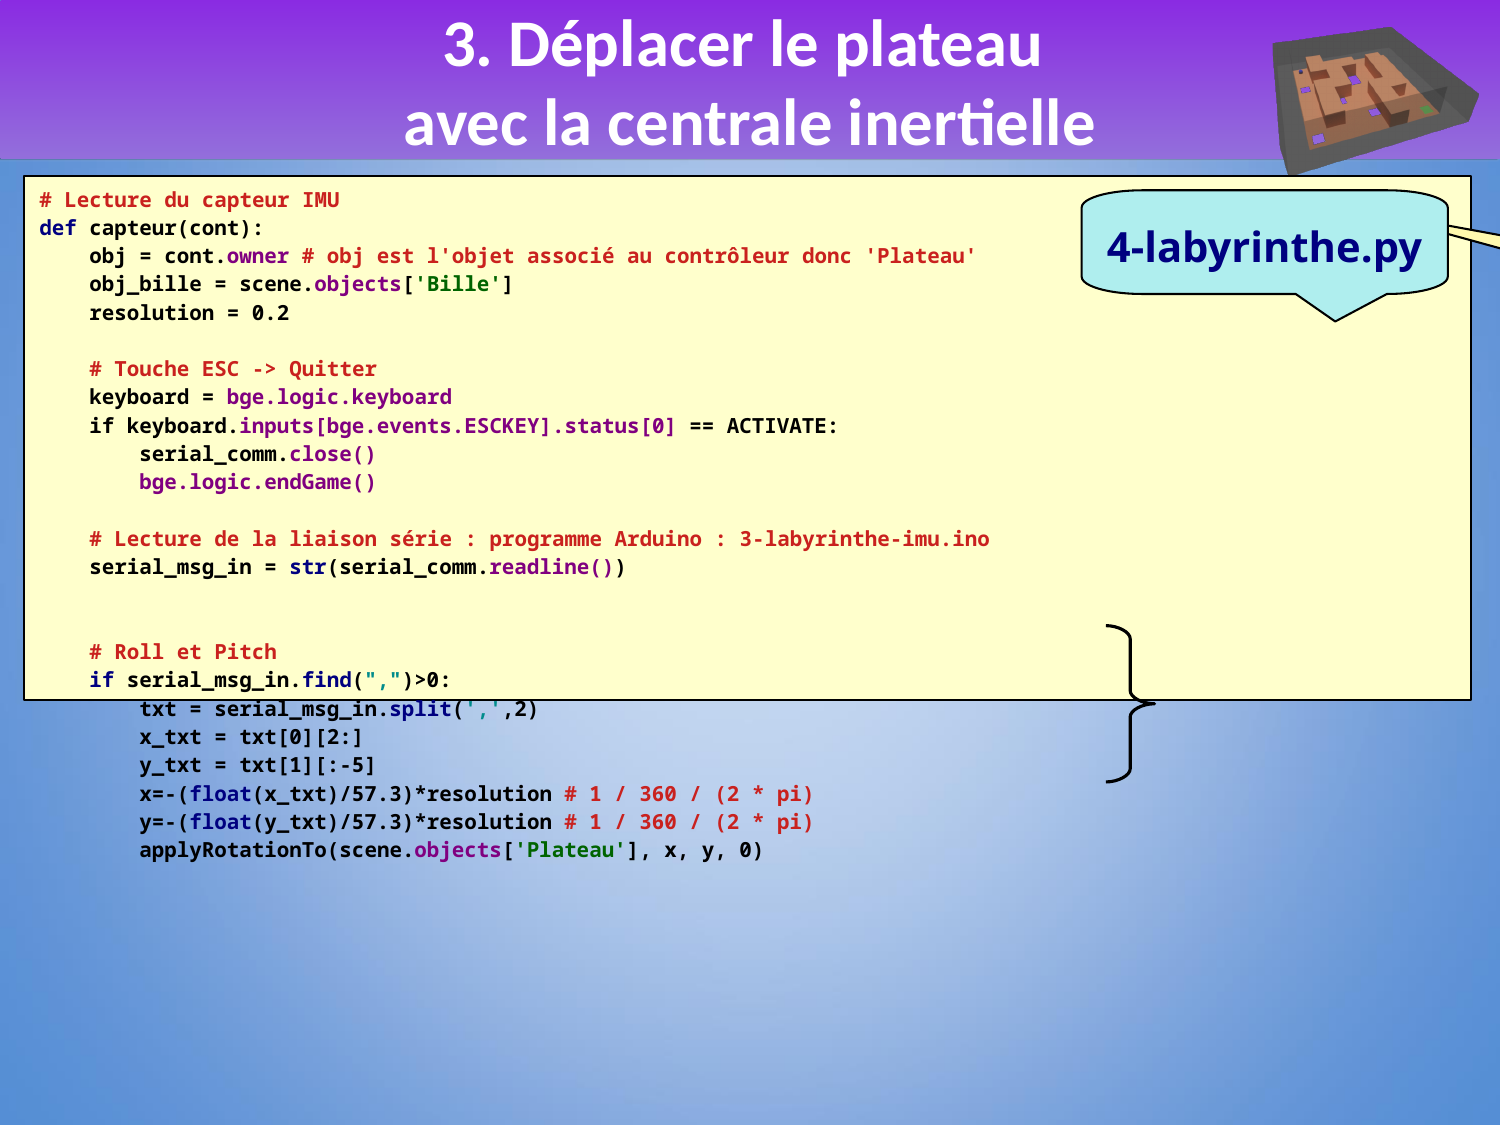

3. Déplacer le plateau
avec la centrale inertielle
# Lecture du capteur IMU
def capteur(cont):
 obj = cont.owner # obj est l'objet associé au contrôleur donc 'Plateau'
 obj_bille = scene.objects['Bille']
 resolution = 0.2
 # Touche ESC -> Quitter
 keyboard = bge.logic.keyboard
 if keyboard.inputs[bge.events.ESCKEY].status[0] == ACTIVATE:
 serial_comm.close()
 bge.logic.endGame()
 # Lecture de la liaison série : programme Arduino : 3-labyrinthe-imu.ino
 serial_msg_in = str(serial_comm.readline())
 # Roll et Pitch
 if serial_msg_in.find(",")>0:
 txt = serial_msg_in.split(',',2)
 x_txt = txt[0][2:]
 y_txt = txt[1][:-5]
 x=-(float(x_txt)/57.3)*resolution # 1 / 360 / (2 * pi)
 y=-(float(y_txt)/57.3)*resolution # 1 / 360 / (2 * pi)
 applyRotationTo(scene.objects['Plateau'], x, y, 0)
4-labyrinthe.py
3 : Ajout l’importation
de la bibliothèque
import serial
4 : Créer la communication
par la liaison série
Le nom du port
(COM4, /dev/ttyACM0, ...)
est indiqué par IDE Arduino